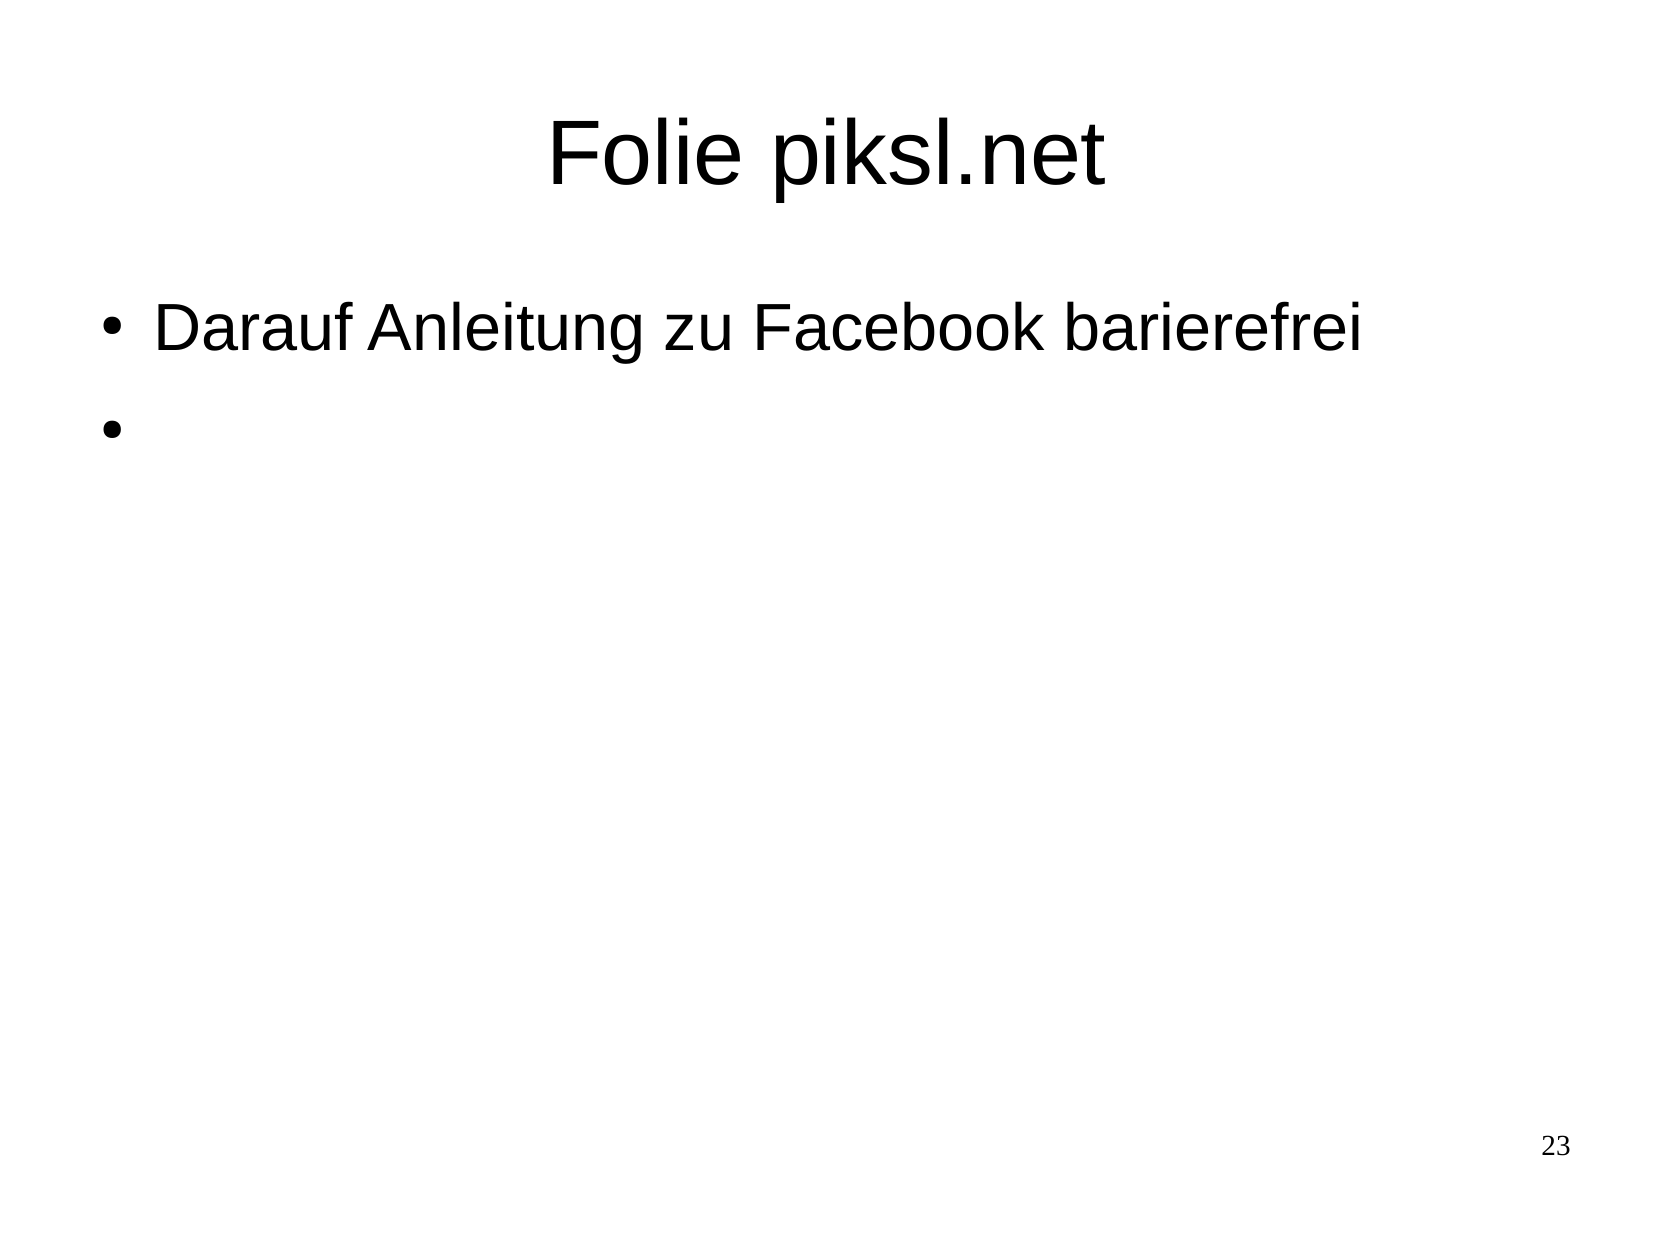

# Folie piksl.net
Darauf Anleitung zu Facebook barierefrei
23